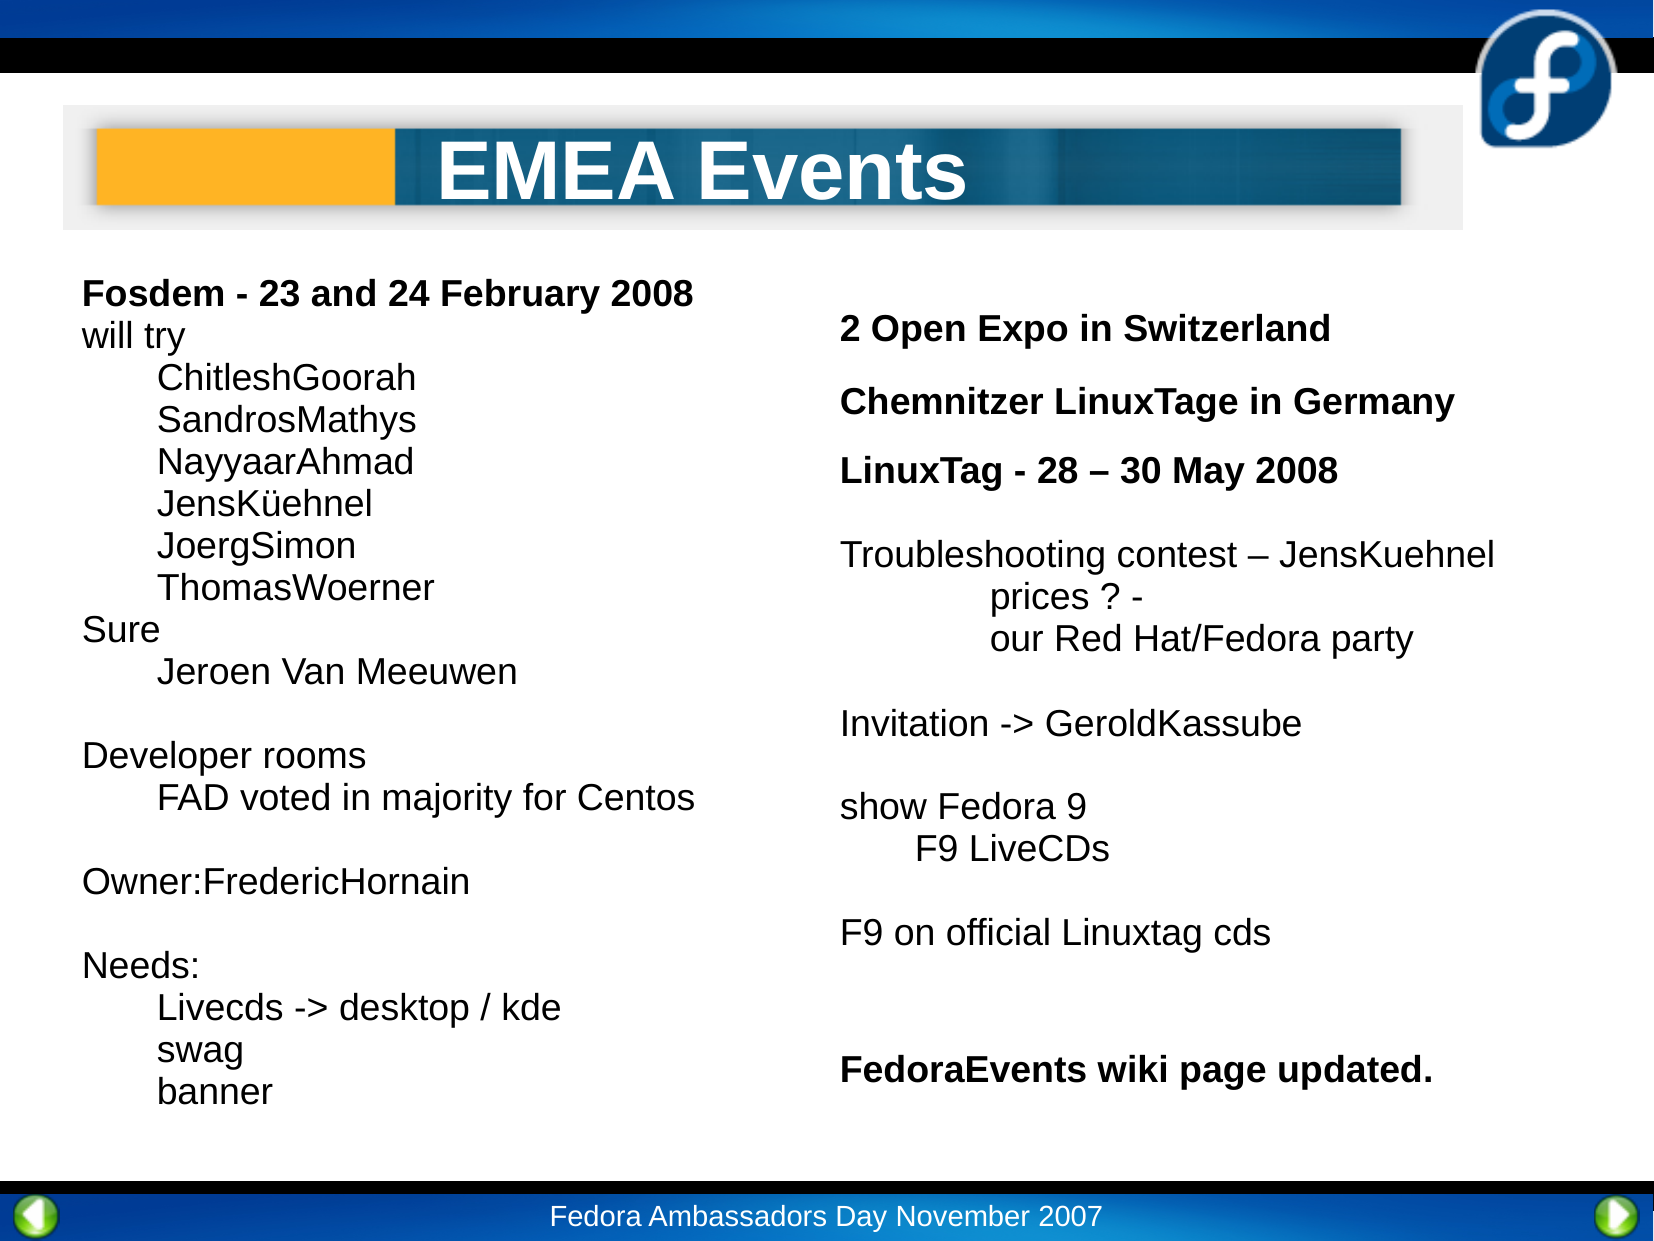

EMEA Events
Fosdem - 23 and 24 February 2008
will try
	ChitleshGoorah
	SandrosMathys
	NayyaarAhmad
	JensKüehnel
	JoergSimon
	ThomasWoerner
Sure
	Jeroen Van Meeuwen
Developer rooms
	FAD voted in majority for Centos
Owner:FredericHornain
Needs:
	Livecds -> desktop / kde
	swag
	banner
2 Open Expo in Switzerland
Chemnitzer LinuxTage in Germany
LinuxTag - 28 – 30 May 2008
Troubleshooting contest – JensKuehnel
		prices ? -
		our Red Hat/Fedora party
Invitation -> GeroldKassube
show Fedora 9
	F9 LiveCDs
F9 on official Linuxtag cds
FedoraEvents wiki page updated.